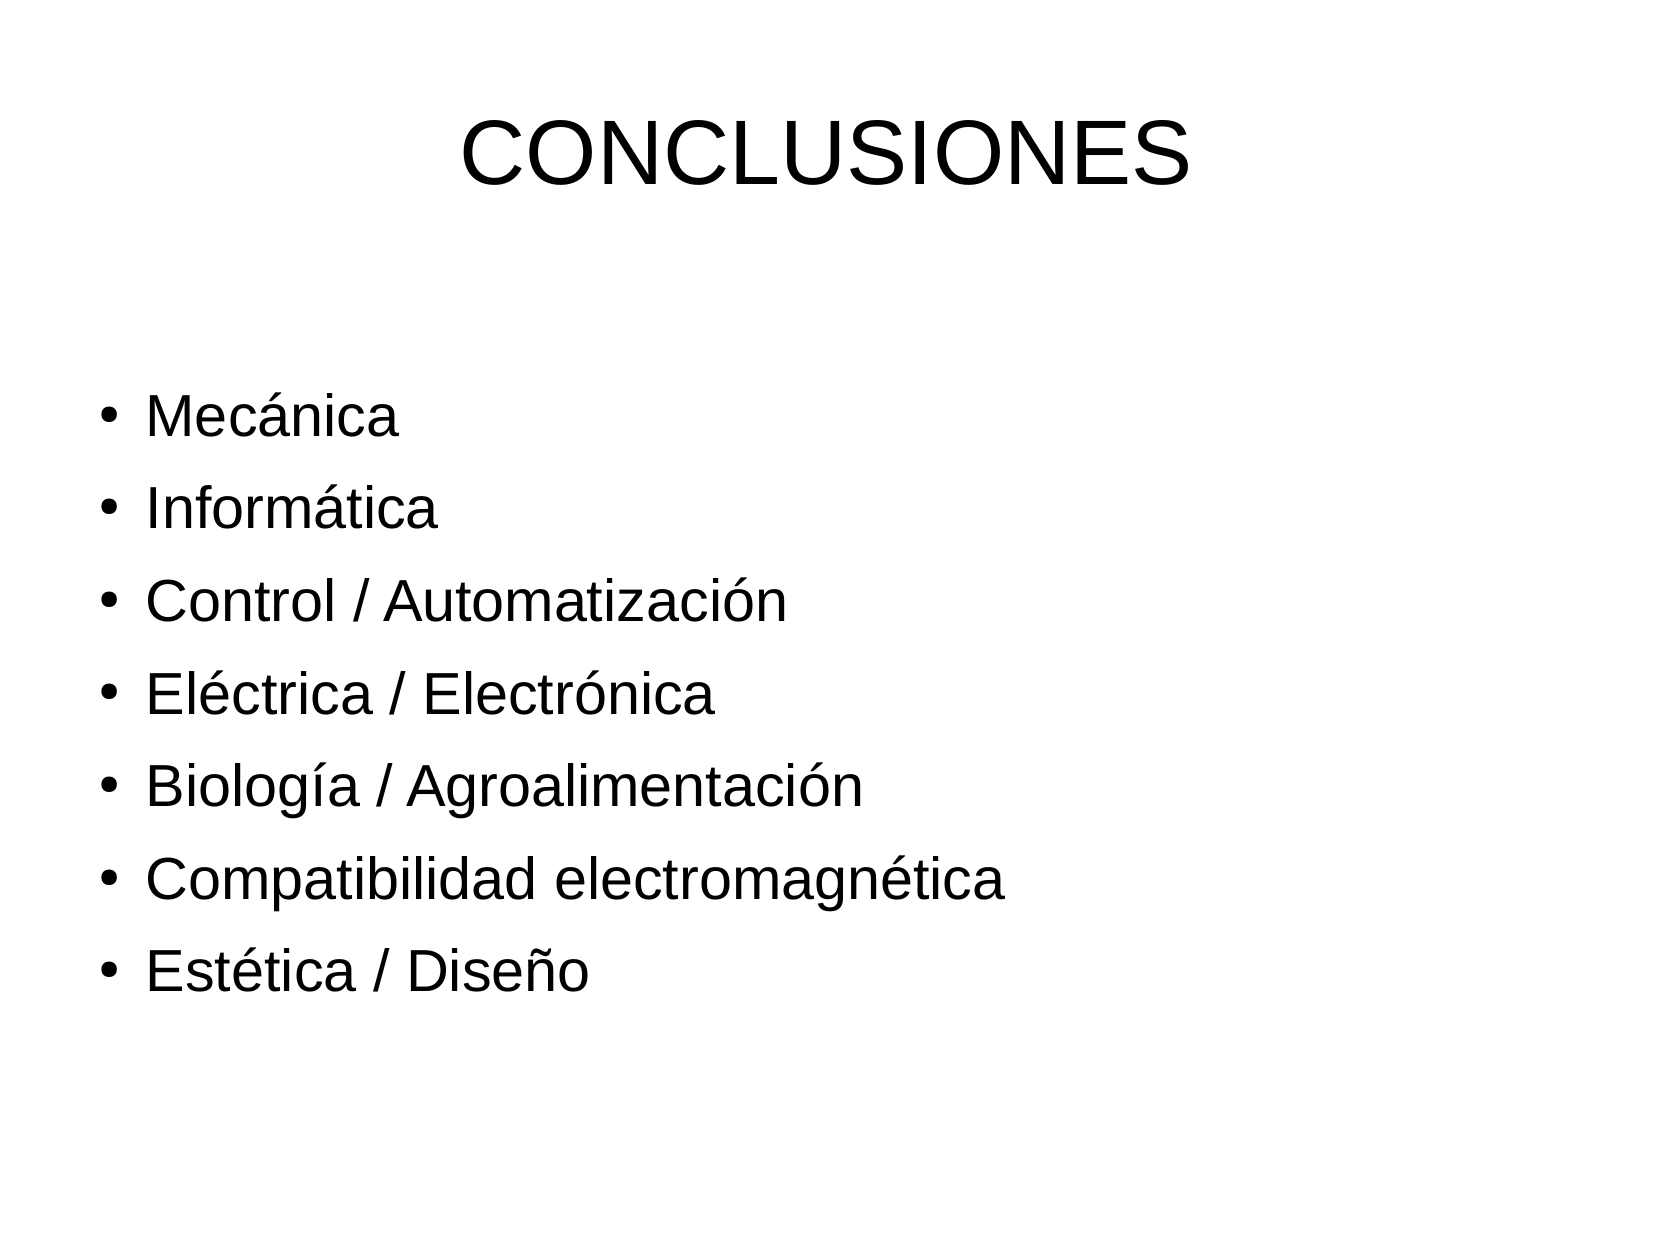

# CONCLUSIONES
Mecánica
Informática
Control / Automatización
Eléctrica / Electrónica
Biología / Agroalimentación
Compatibilidad electromagnética
Estética / Diseño